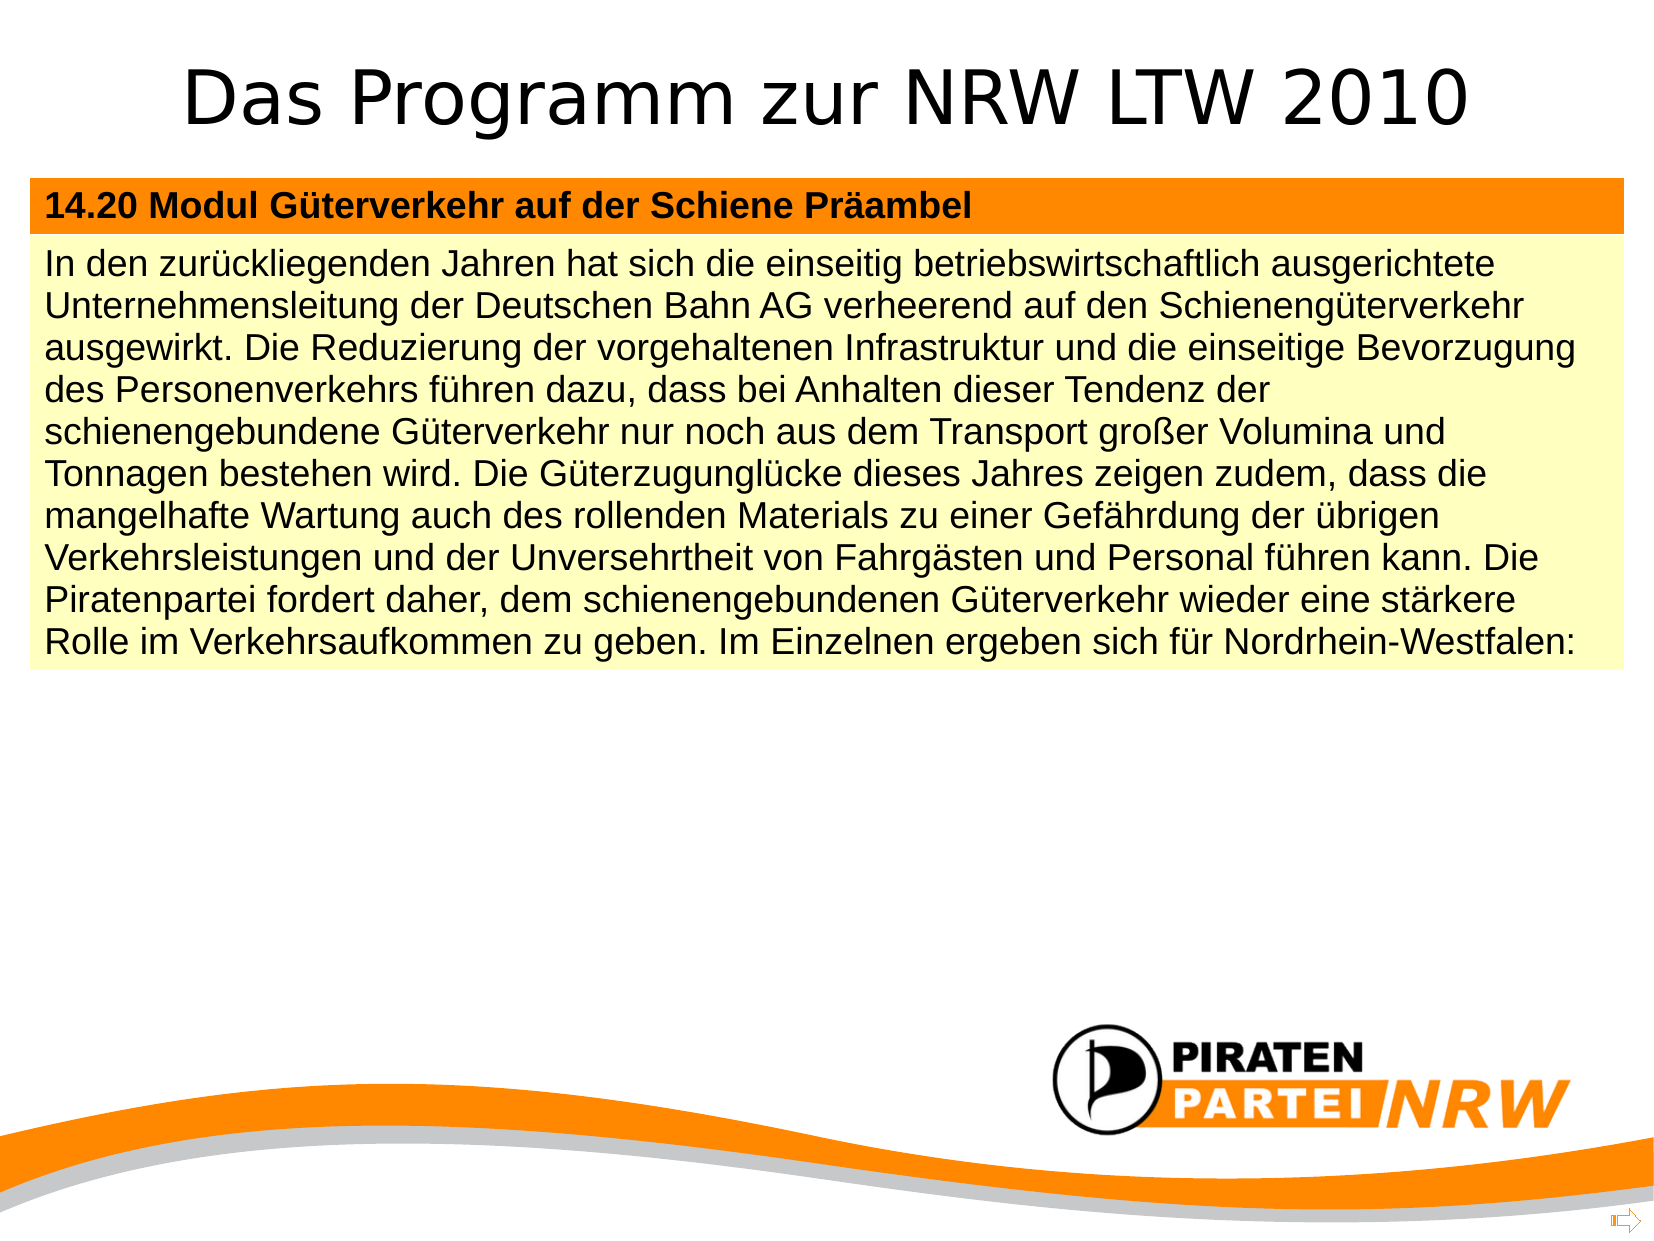

# Das Programm zur NRW LTW 2010
| 14.20 Modul Güterverkehr auf der Schiene Präambel |
| --- |
| In den zurückliegenden Jahren hat sich die einseitig betriebswirtschaftlich ausgerichtete Unternehmensleitung der Deutschen Bahn AG verheerend auf den Schienengüterverkehr ausgewirkt. Die Reduzierung der vorgehaltenen Infrastruktur und die einseitige Bevorzugung des Personenverkehrs führen dazu, dass bei Anhalten dieser Tendenz der schienengebundene Güterverkehr nur noch aus dem Transport großer Volumina und Tonnagen bestehen wird. Die Güterzugunglücke dieses Jahres zeigen zudem, dass die mangelhafte Wartung auch des rollenden Materials zu einer Gefährdung der übrigen Verkehrsleistungen und der Unversehrtheit von Fahrgästen und Personal führen kann. Die Piratenpartei fordert daher, dem schienengebundenen Güterverkehr wieder eine stärkere Rolle im Verkehrsaufkommen zu geben. Im Einzelnen ergeben sich für Nordrhein-Westfalen: |